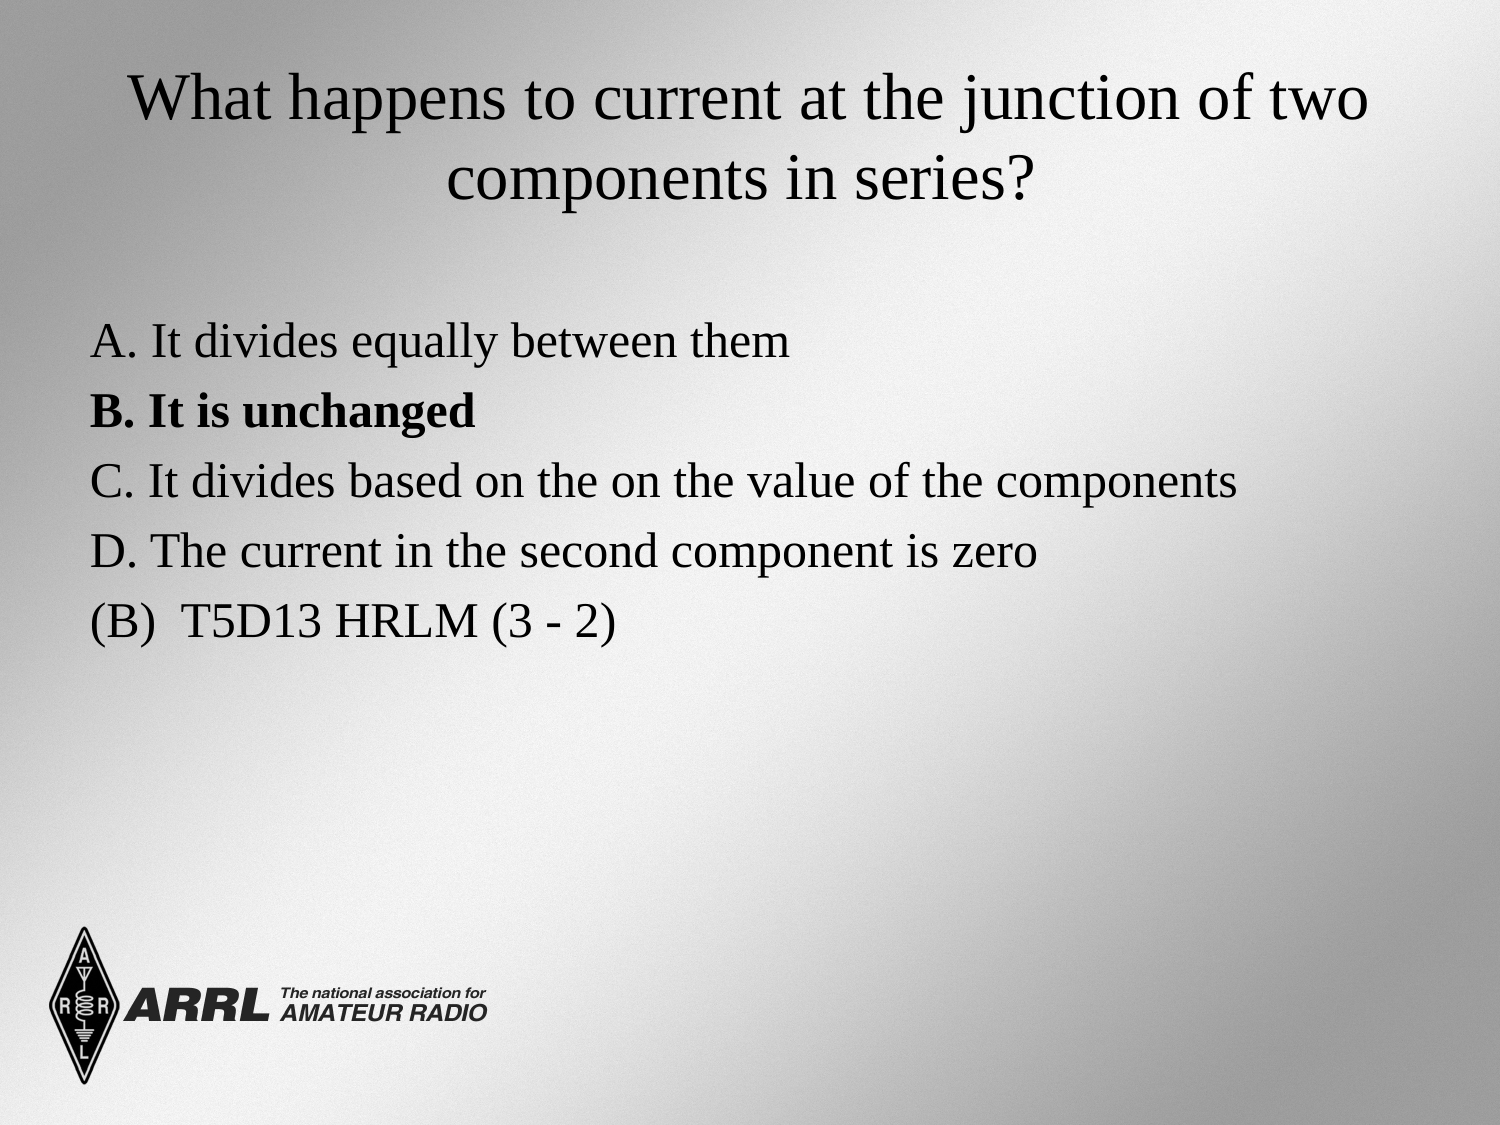

# What happens to current at the junction of two components in series?
A. It divides equally between them
B. It is unchanged
C. It divides based on the on the value of the components
D. The current in the second component is zero
(B) T5D13 HRLM (3 - 2)